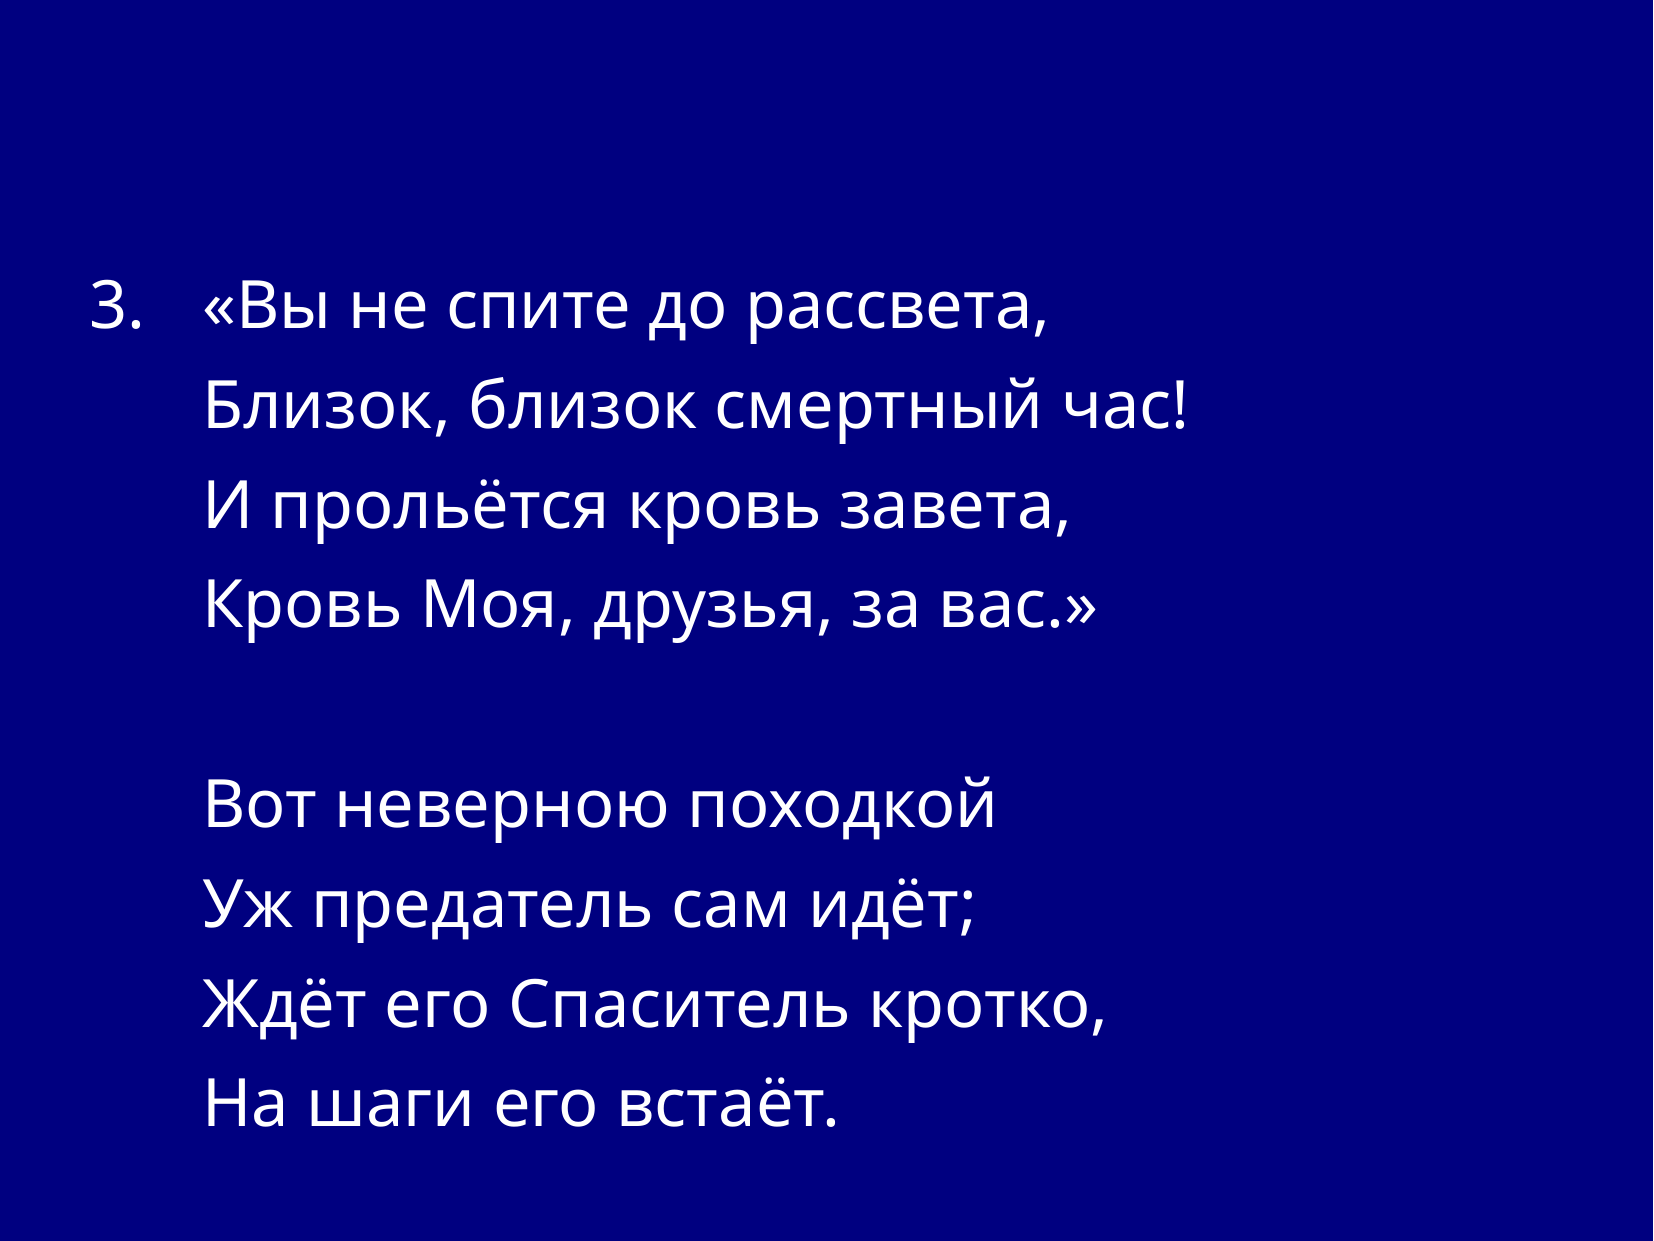

3.	«Вы не спите до рассвета,
	Близок, близок смертный час!
	И прольётся кровь завета,
	Кровь Моя, друзья, за вас.»
	Вот неверною походкой
	Уж предатель сам идёт;
	Ждёт его Спаситель кротко,
	На шаги его встаёт.